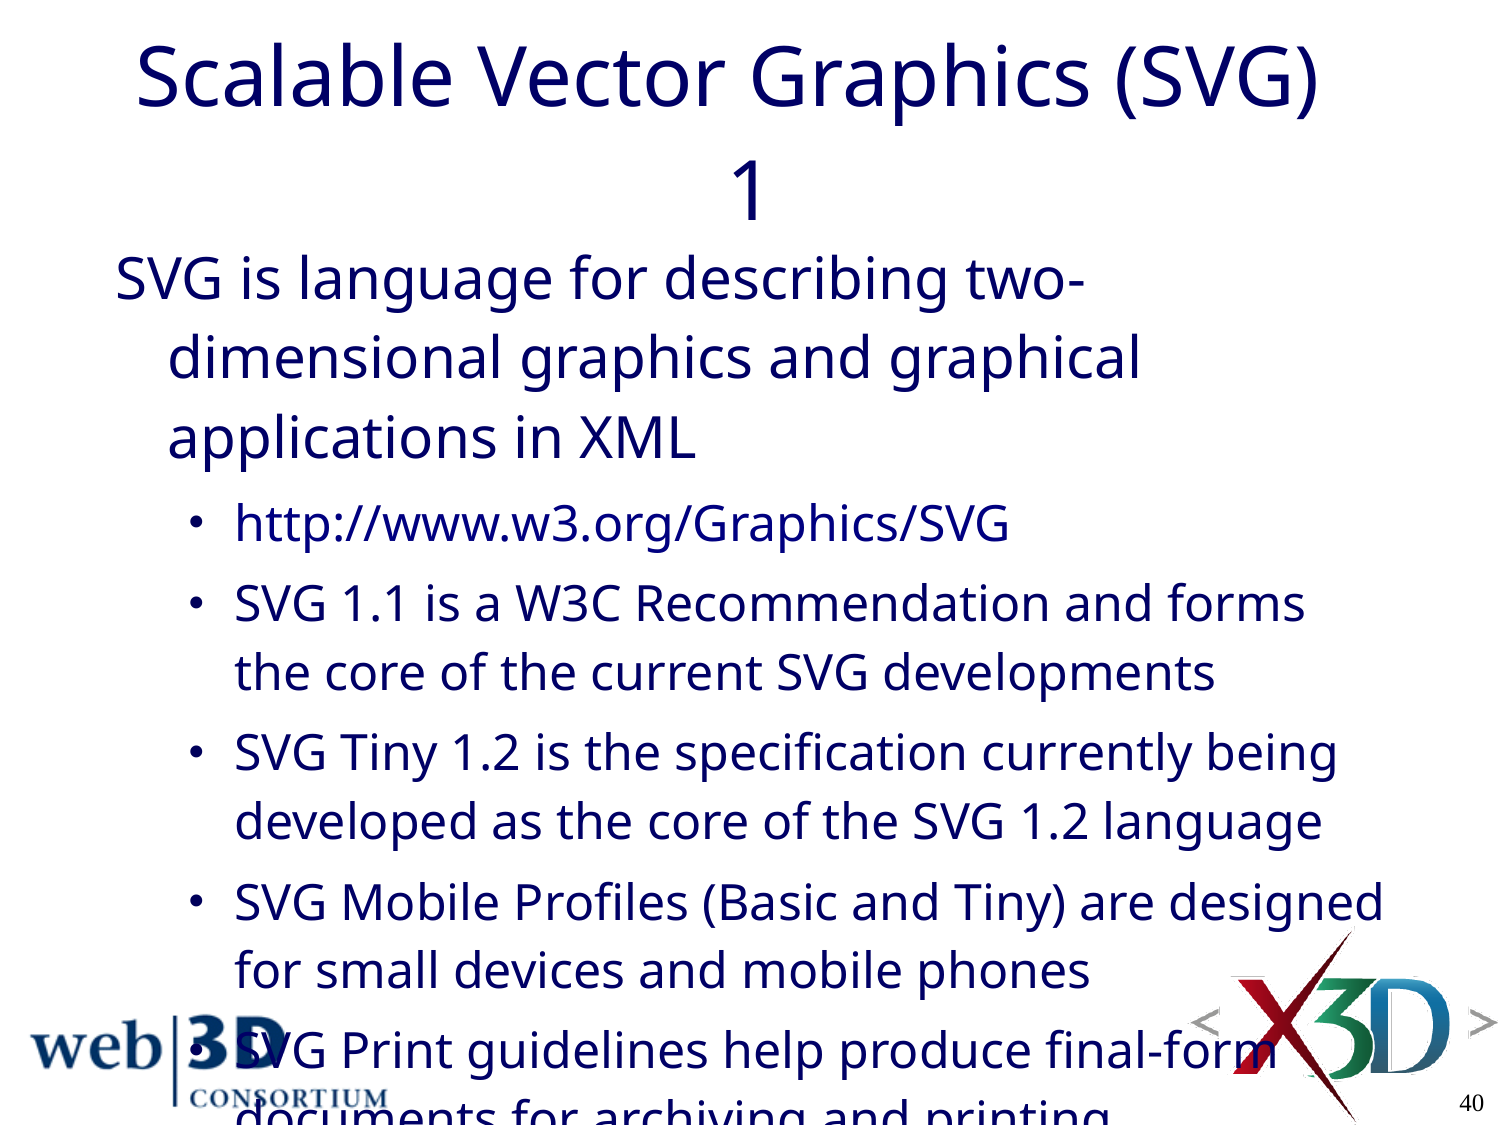

# Scalable Vector Graphics (SVG) 1
SVG is language for describing two-dimensional graphics and graphical applications in XML
http://www.w3.org/Graphics/SVG
SVG 1.1 is a W3C Recommendation and forms the core of the current SVG developments
SVG Tiny 1.2 is the specification currently being developed as the core of the SVG 1.2 language
SVG Mobile Profiles (Basic and Tiny) are designed for small devices and mobile phones
SVG Print guidelines help produce final-form documents for archiving and printing